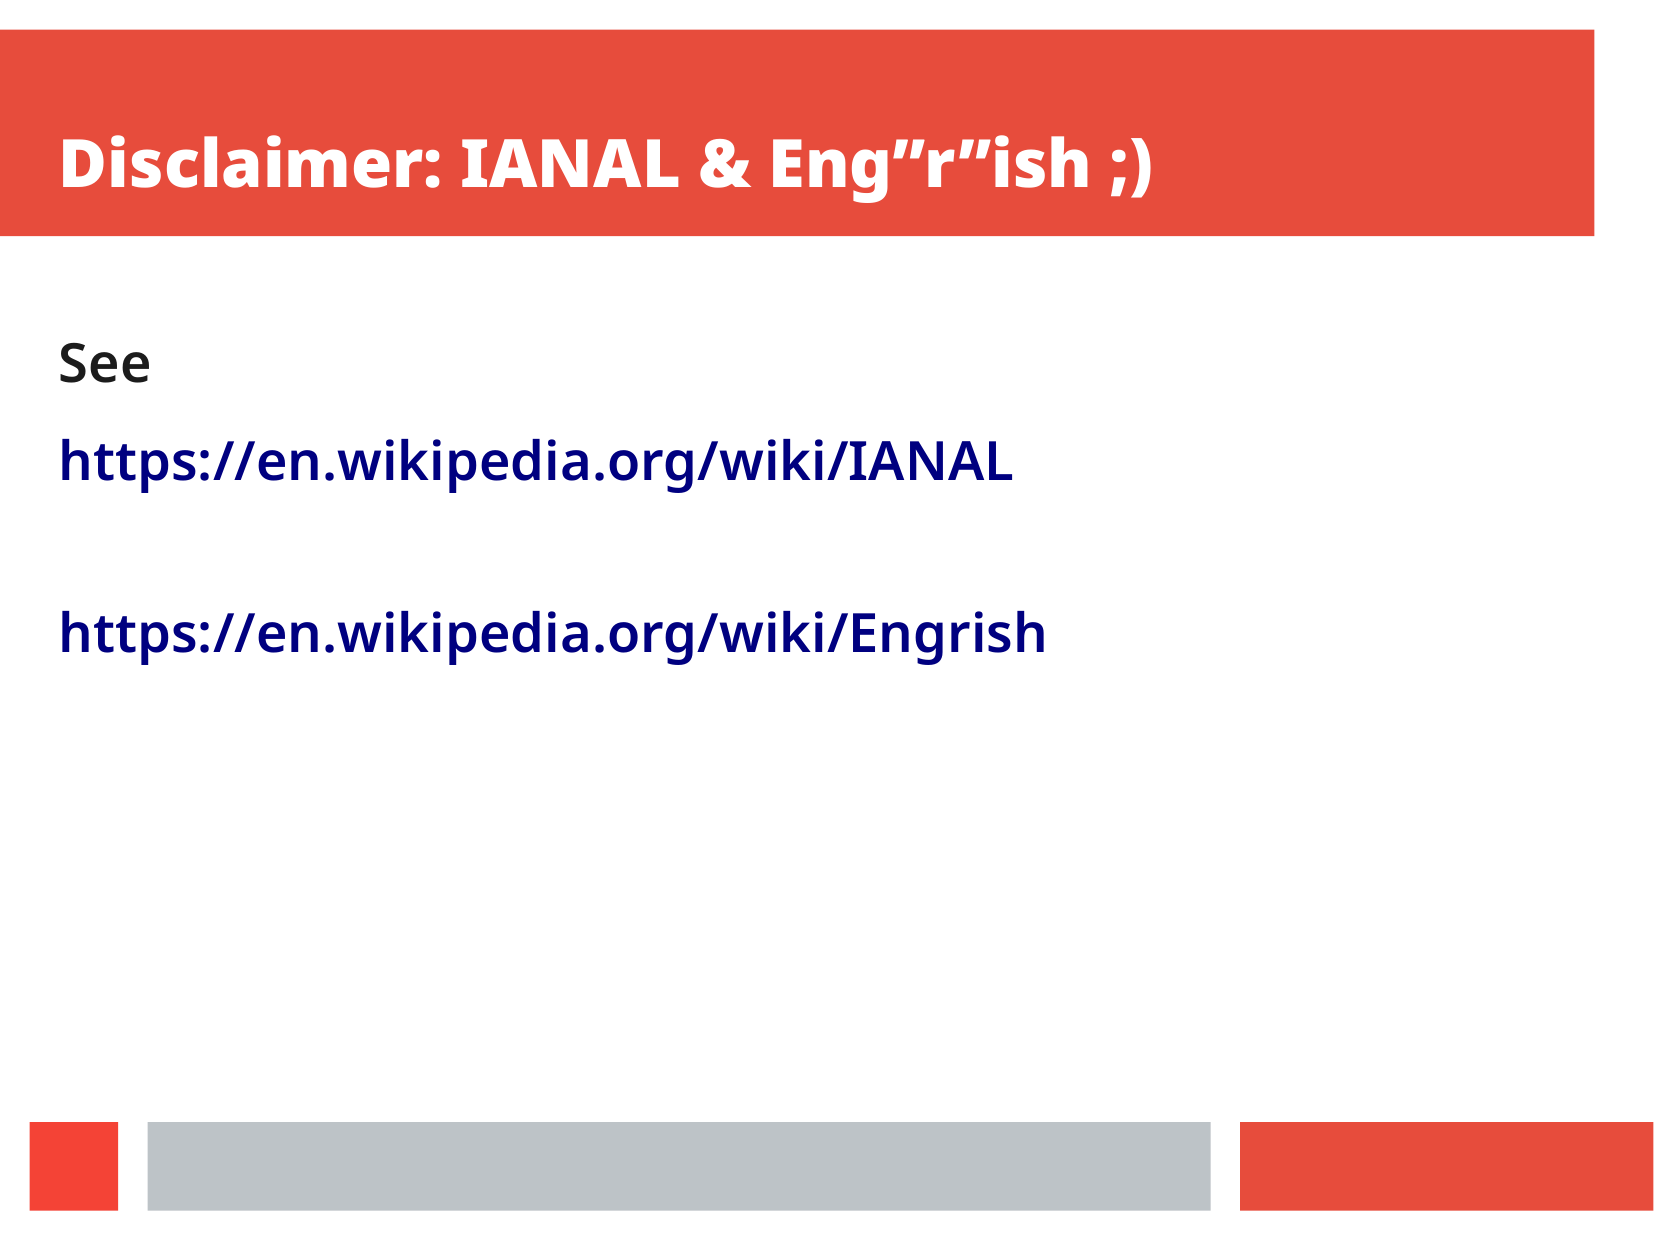

# Disclaimer: IANAL & Eng”r”ish ;)
See
https://en.wikipedia.org/wiki/IANAL
https://en.wikipedia.org/wiki/Engrish